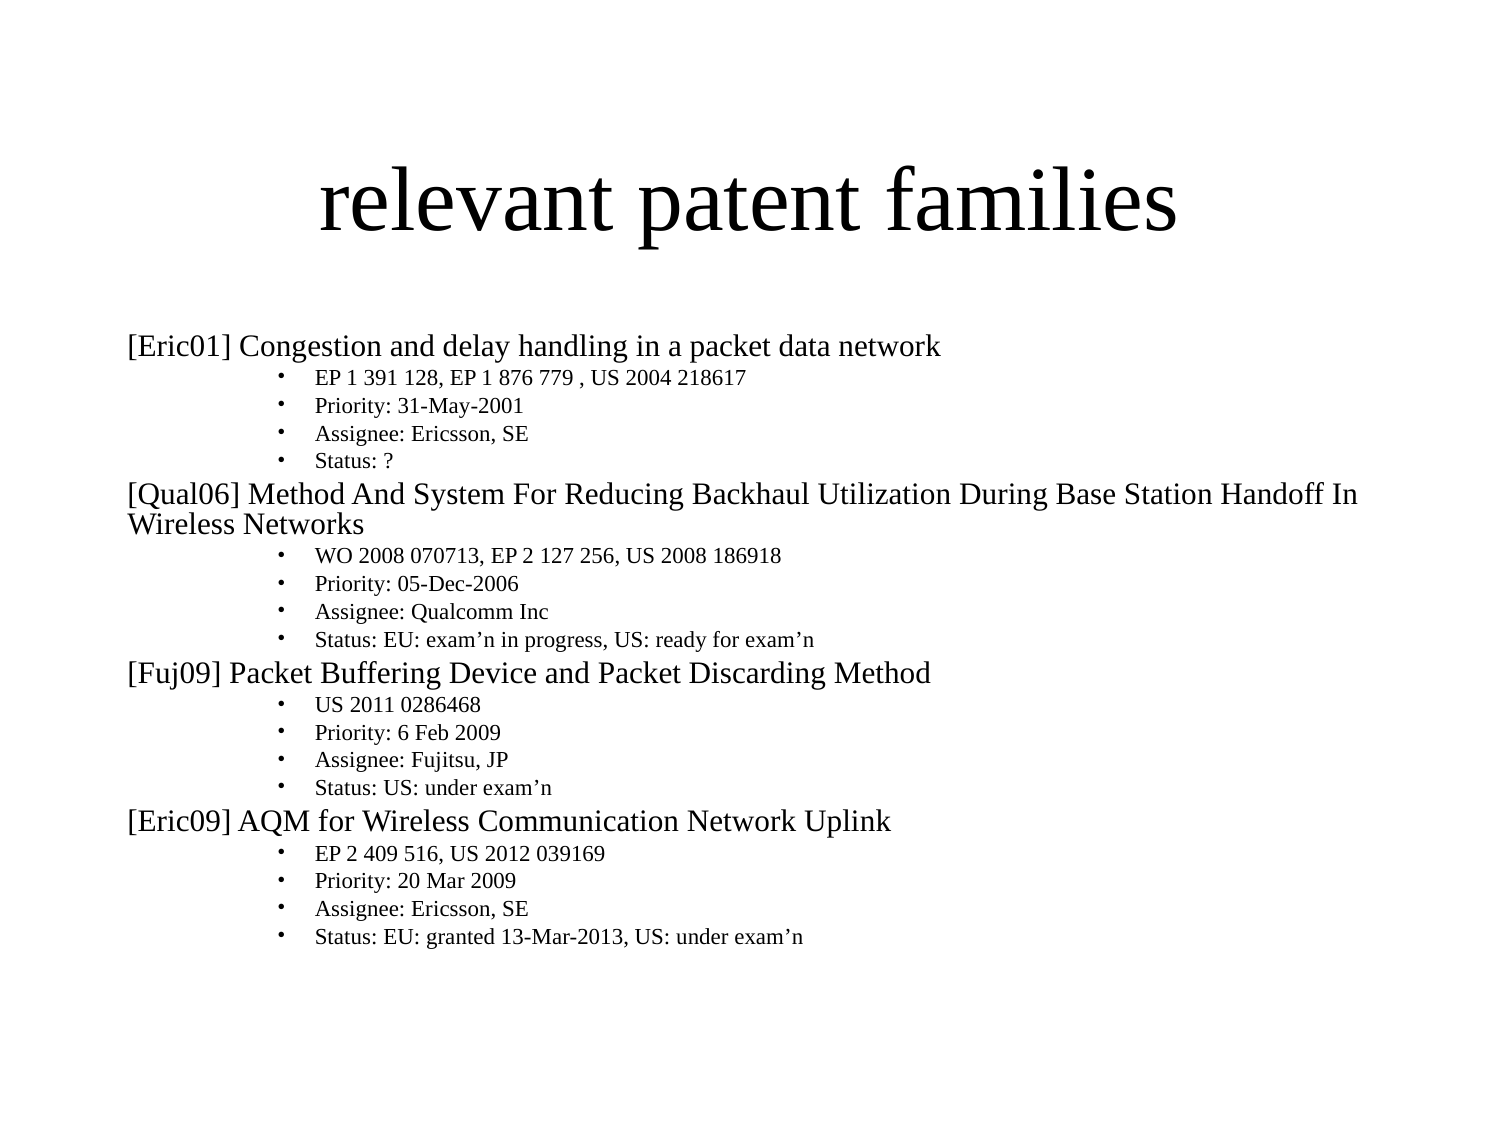

relevant patent families
[Eric01] Congestion and delay handling in a packet data network
EP 1 391 128, EP 1 876 779 , US 2004 218617
Priority: 31-May-2001
Assignee: Ericsson, SE
Status: ?
[Qual06] Method And System For Reducing Backhaul Utilization During Base Station Handoff In Wireless Networks
WO 2008 070713, EP 2 127 256, US 2008 186918
Priority: 05-Dec-2006
Assignee: Qualcomm Inc
Status: EU: exam’n in progress, US: ready for exam’n
[Fuj09] Packet Buffering Device and Packet Discarding Method
US 2011 0286468
Priority: 6 Feb 2009
Assignee: Fujitsu, JP
Status: US: under exam’n
[Eric09] AQM for Wireless Communication Network Uplink
EP 2 409 516, US 2012 039169
Priority: 20 Mar 2009
Assignee: Ericsson, SE
Status: EU: granted 13-Mar-2013, US: under exam’n